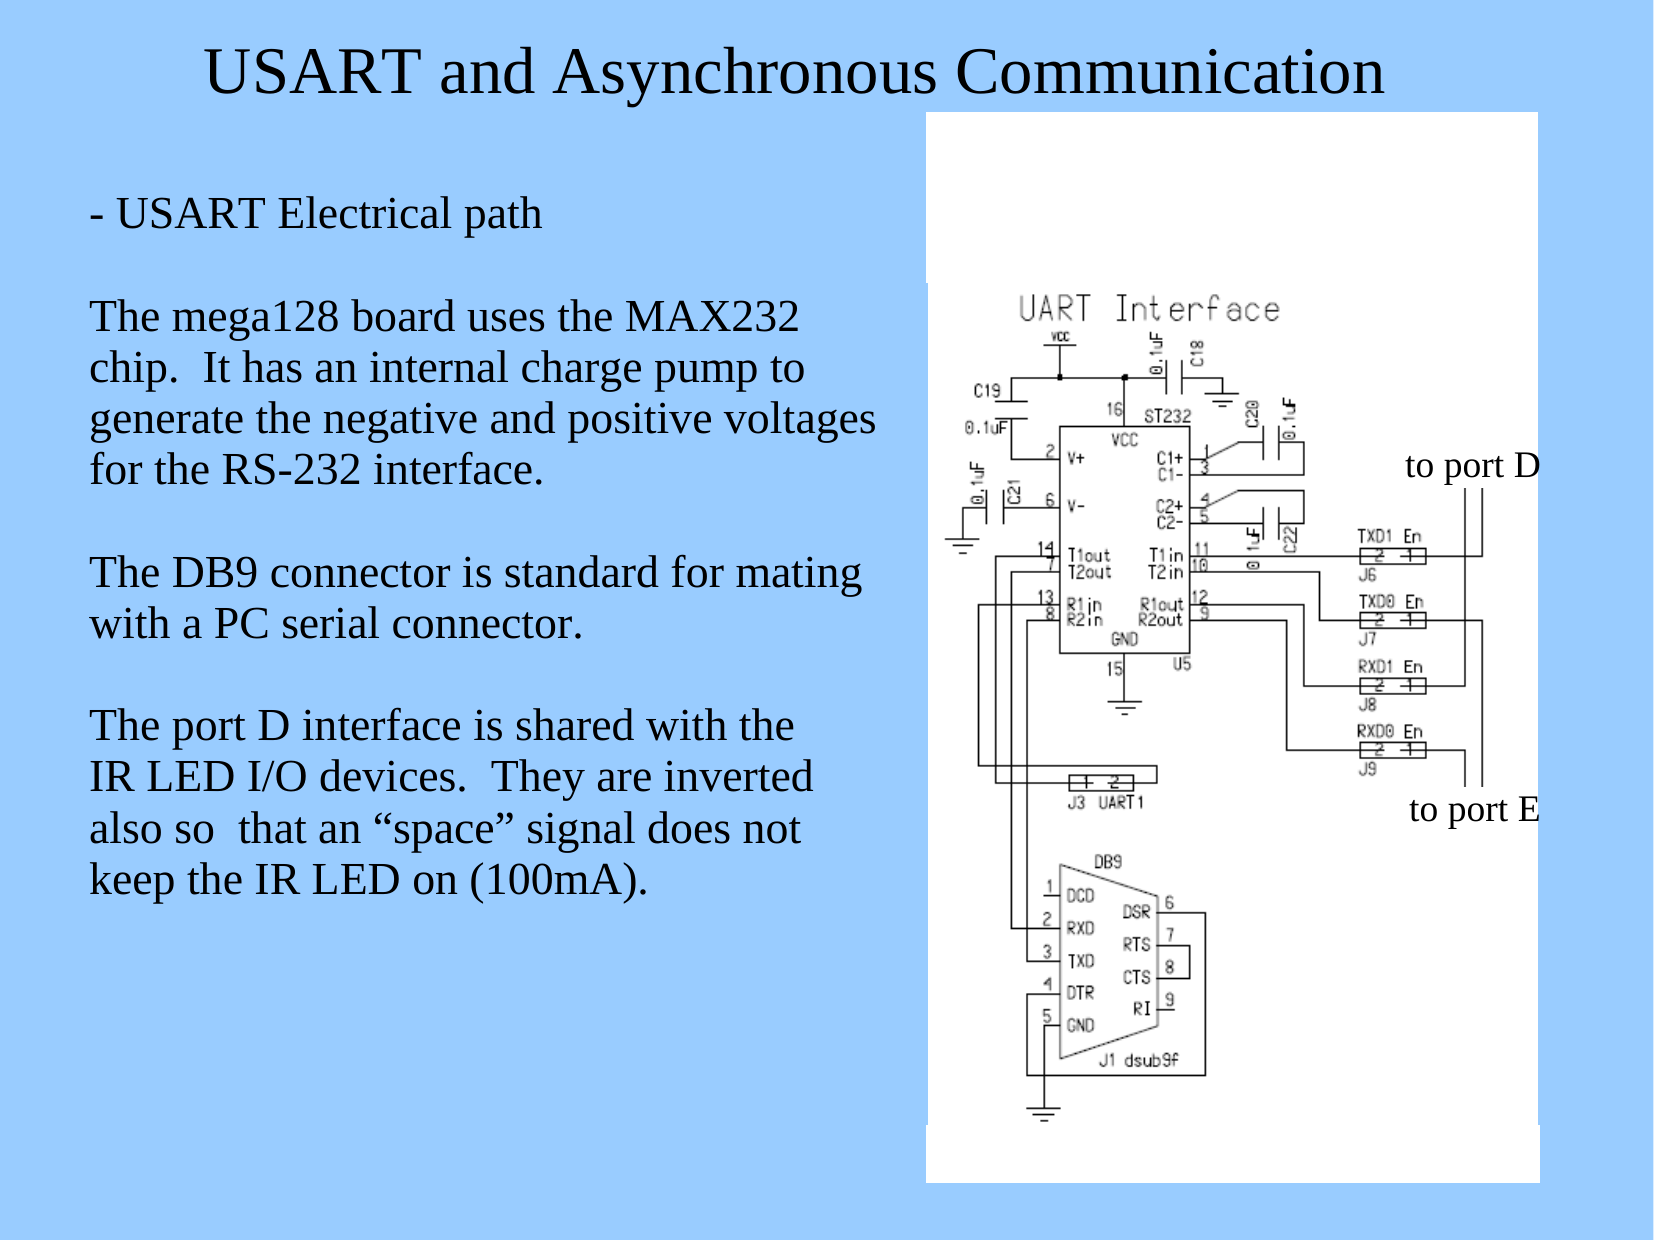

USART and Asynchronous Communication
- USART Electrical path
The mega128 board uses the MAX232
chip. It has an internal charge pump to
generate the negative and positive voltages
for the RS-232 interface.
The DB9 connector is standard for mating
with a PC serial connector.
The port D interface is shared with the
IR LED I/O devices. They are inverted
also so that an “space” signal does not
keep the IR LED on (100mA).
to port D
to port E